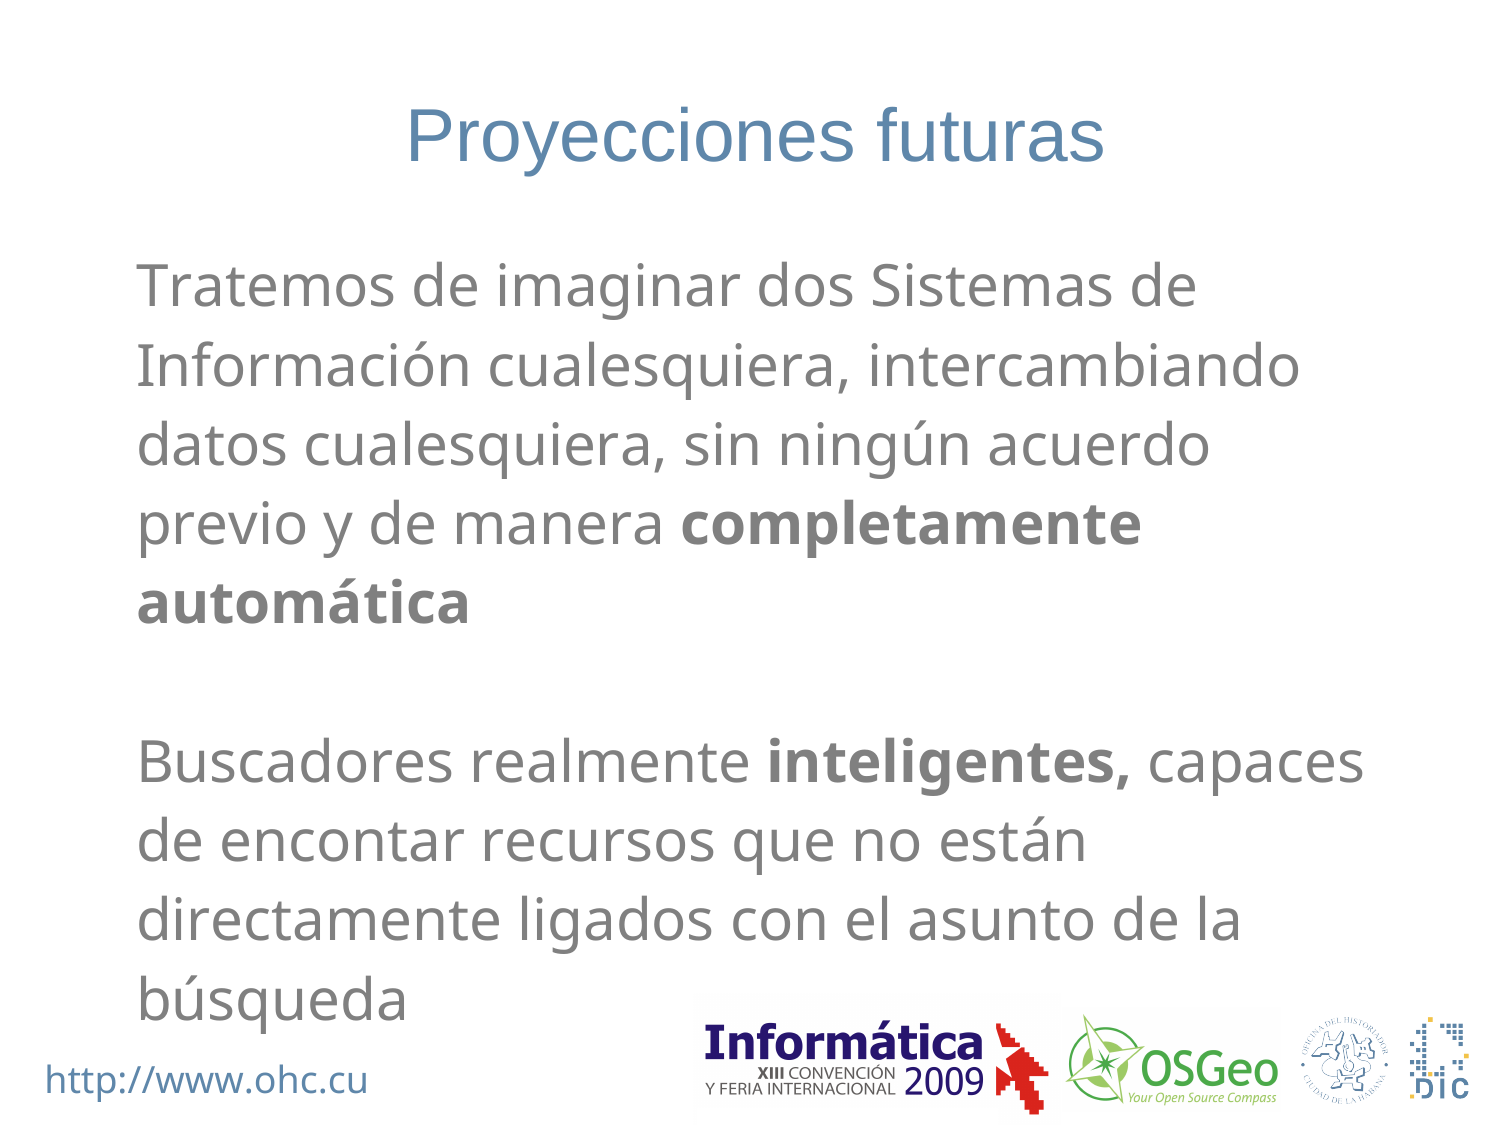

Proyecciones futuras
Tratemos de imaginar dos Sistemas de Información cualesquiera, intercambiando datos cualesquiera, sin ningún acuerdo previo y de manera completamente automática
Buscadores realmente inteligentes, capaces de encontar recursos que no están directamente ligados con el asunto de la búsqueda
http://www.ohc.cu